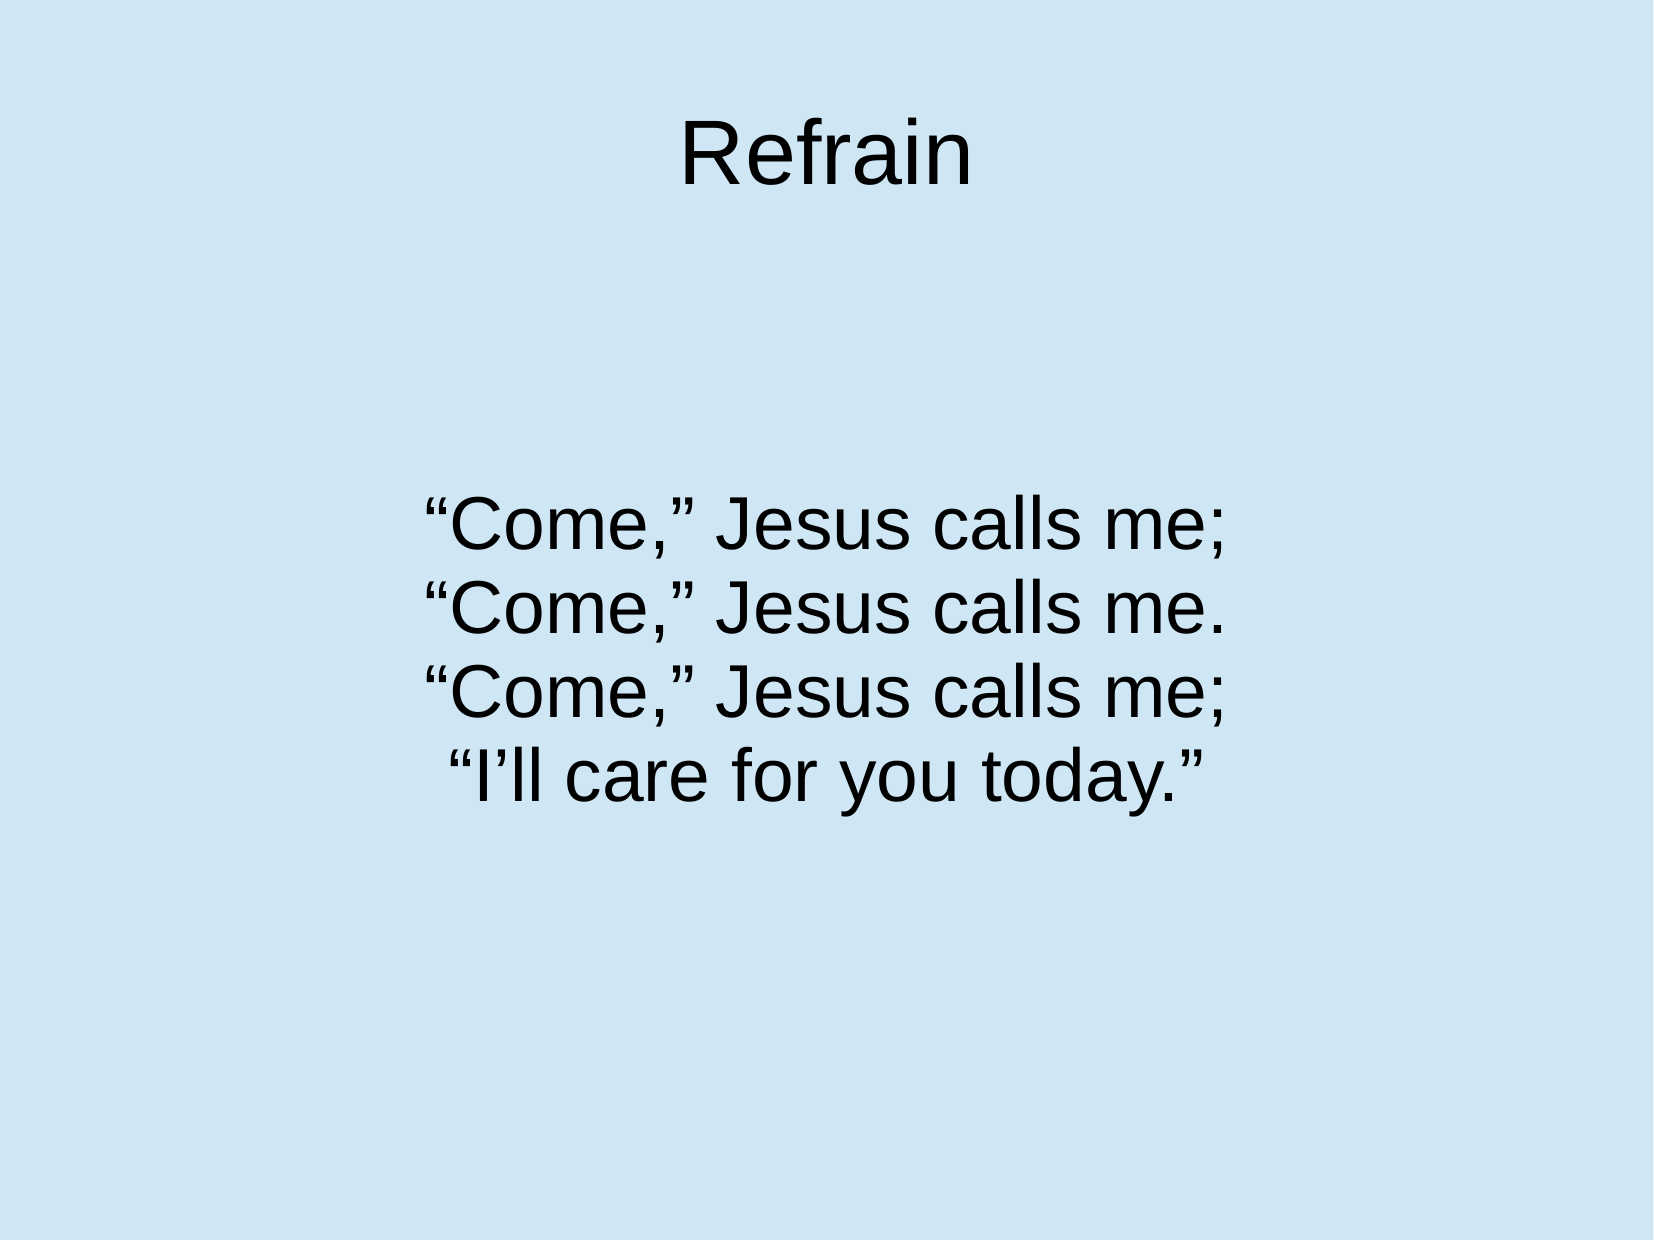

# Refrain
“Come,” Jesus calls me;
“Come,” Jesus calls me.
“Come,” Jesus calls me;
“I’ll care for you today.”